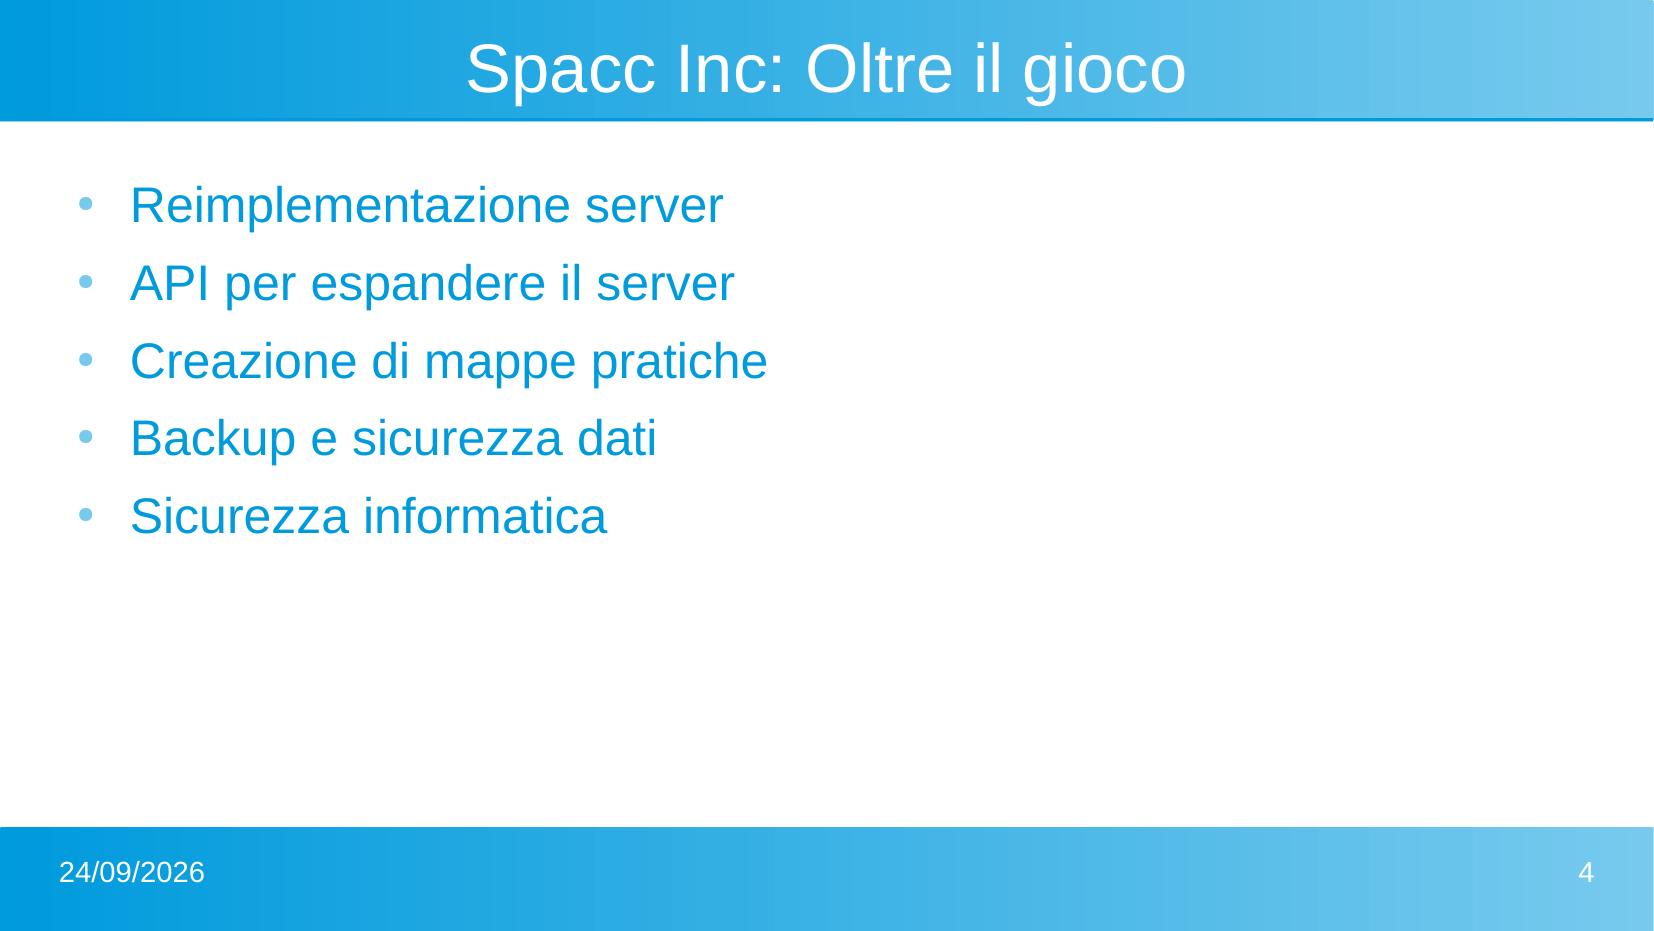

# Spacc Inc: Oltre il gioco
Reimplementazione server
API per espandere il server
Creazione di mappe pratiche
Backup e sicurezza dati
Sicurezza informatica
4